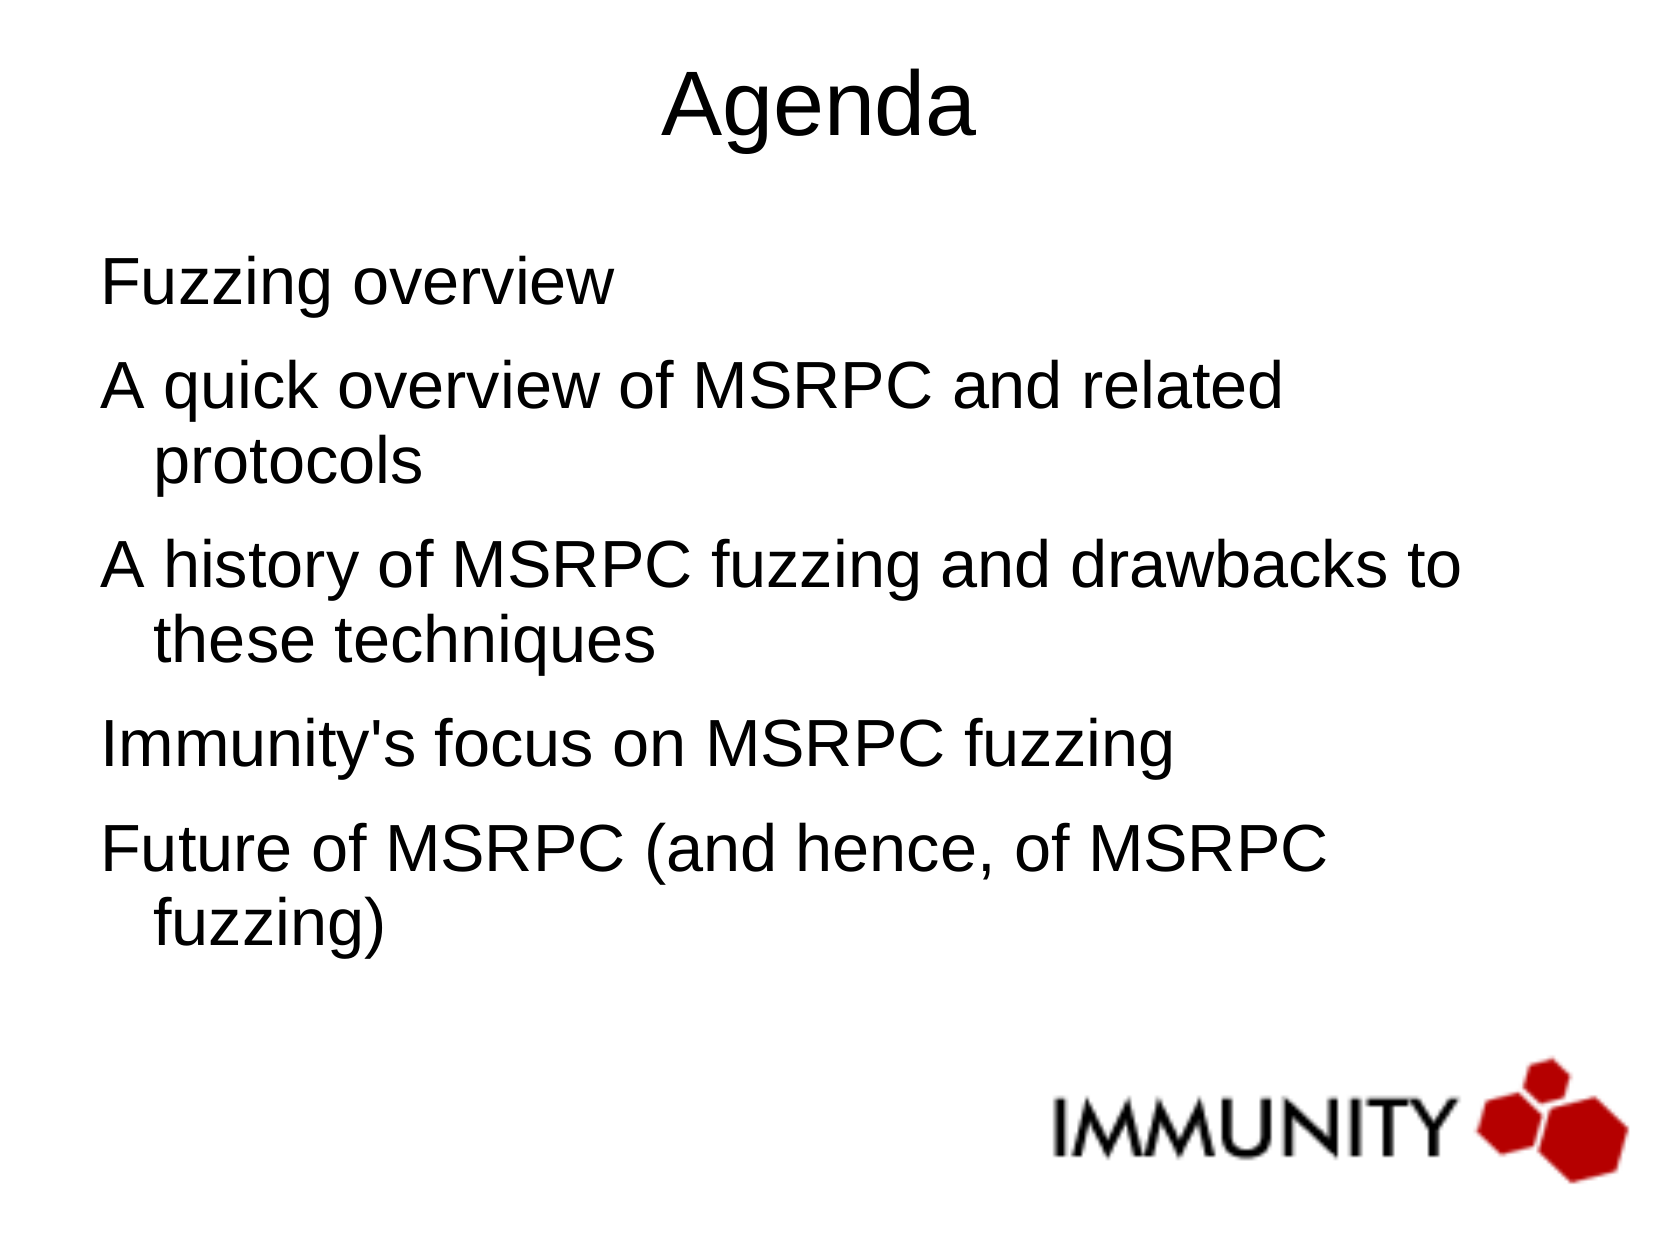

# Agenda
Fuzzing overview
A quick overview of MSRPC and related protocols
A history of MSRPC fuzzing and drawbacks to these techniques
Immunity's focus on MSRPC fuzzing
Future of MSRPC (and hence, of MSRPC fuzzing)